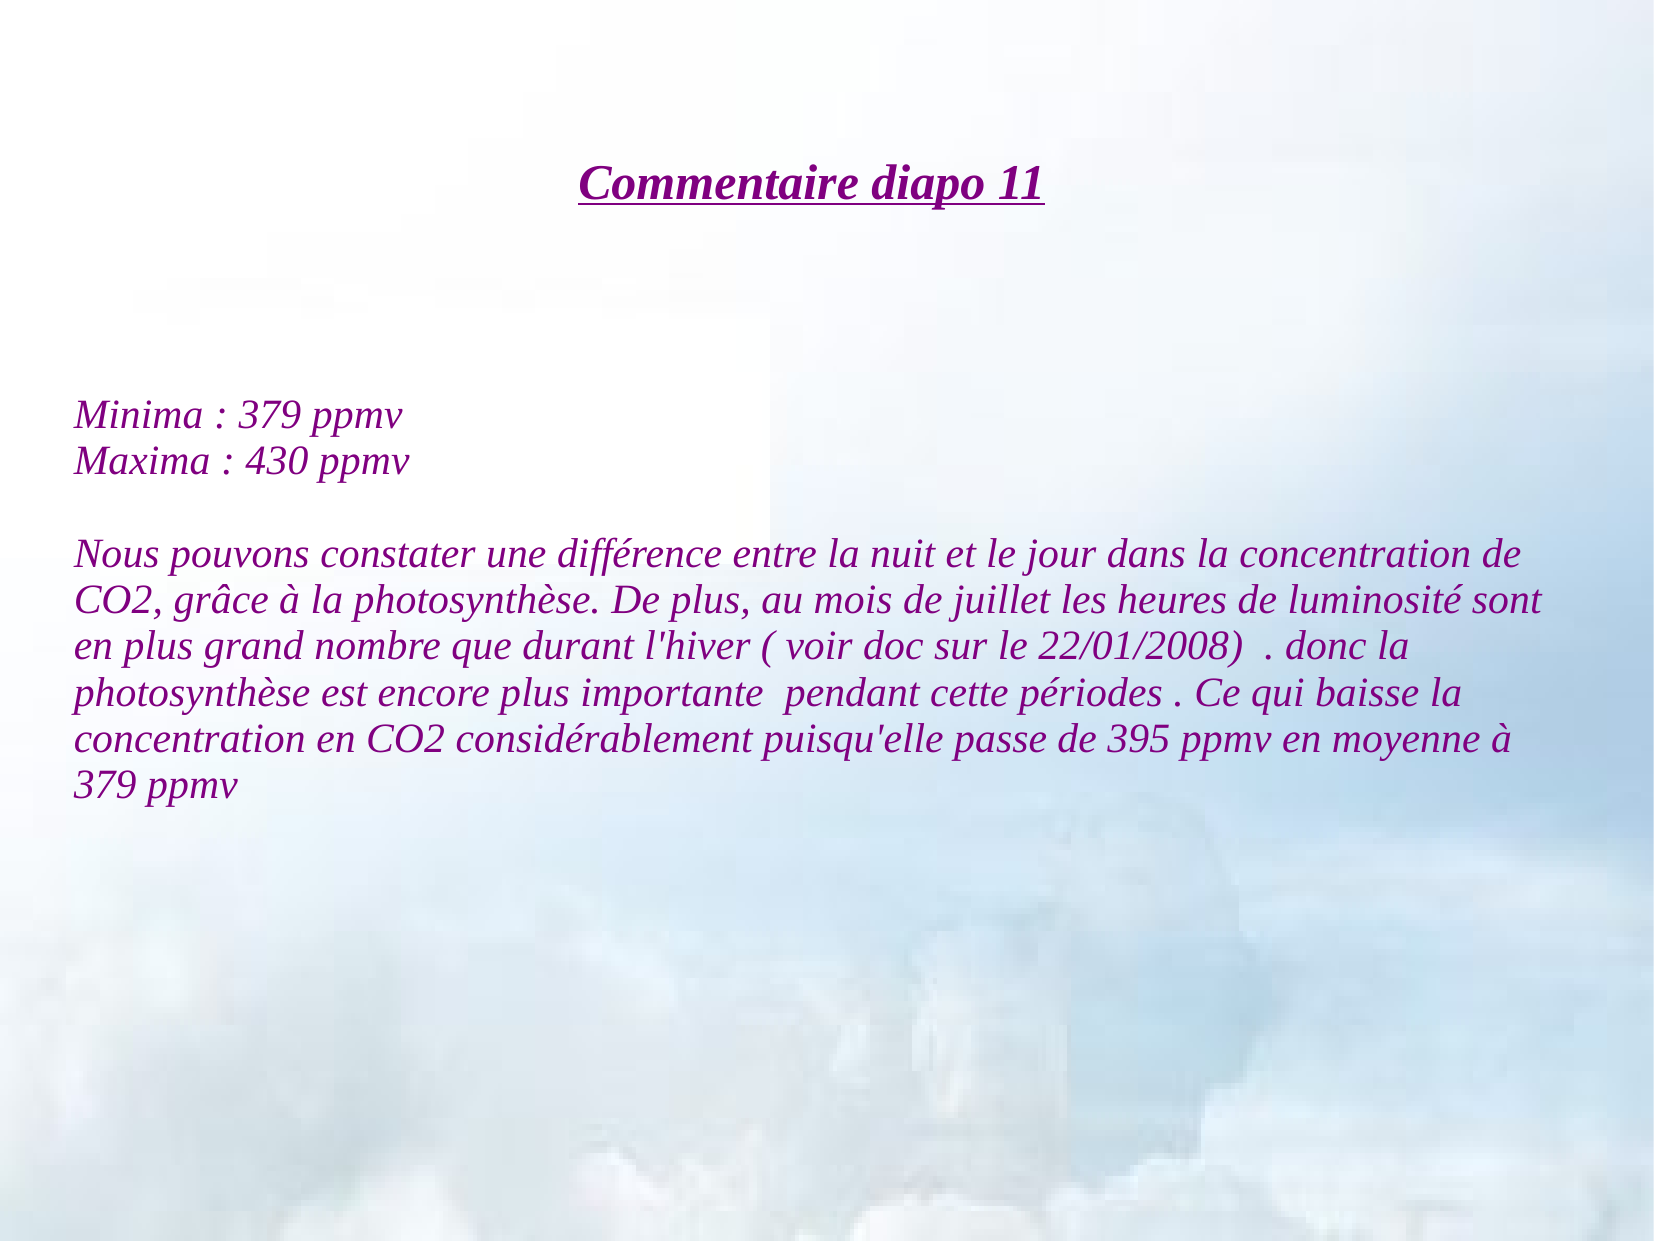

Commentaire diapo 11
Minima : 379 ppmv
Maxima : 430 ppmv
Nous pouvons constater une différence entre la nuit et le jour dans la concentration de CO2, grâce à la photosynthèse. De plus, au mois de juillet les heures de luminosité sont en plus grand nombre que durant l'hiver ( voir doc sur le 22/01/2008) . donc la photosynthèse est encore plus importante pendant cette périodes . Ce qui baisse la concentration en CO2 considérablement puisqu'elle passe de 395 ppmv en moyenne à 379 ppmv